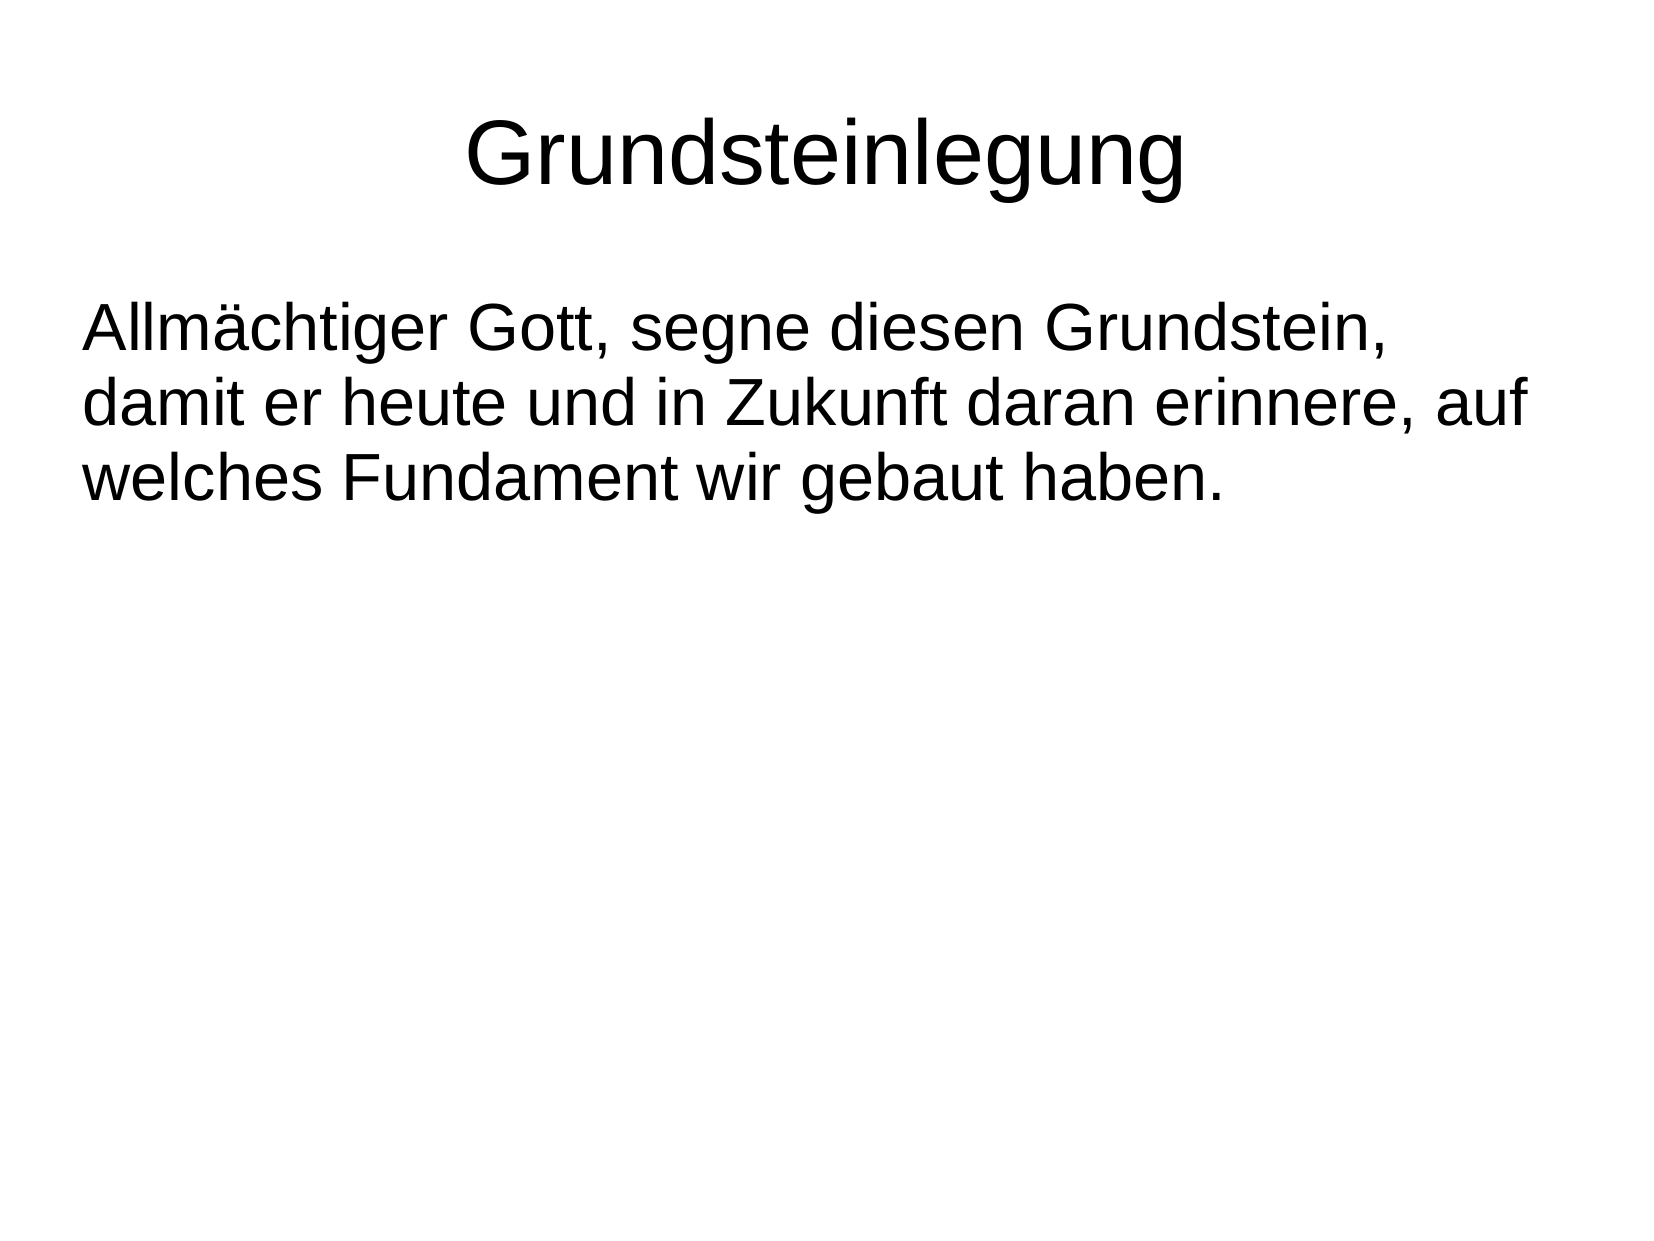

# Grundsteinlegung
Allmächtiger Gott, segne diesen Grundstein, damit er heute und in Zukunft daran erinnere, auf welches Fundament wir gebaut haben.